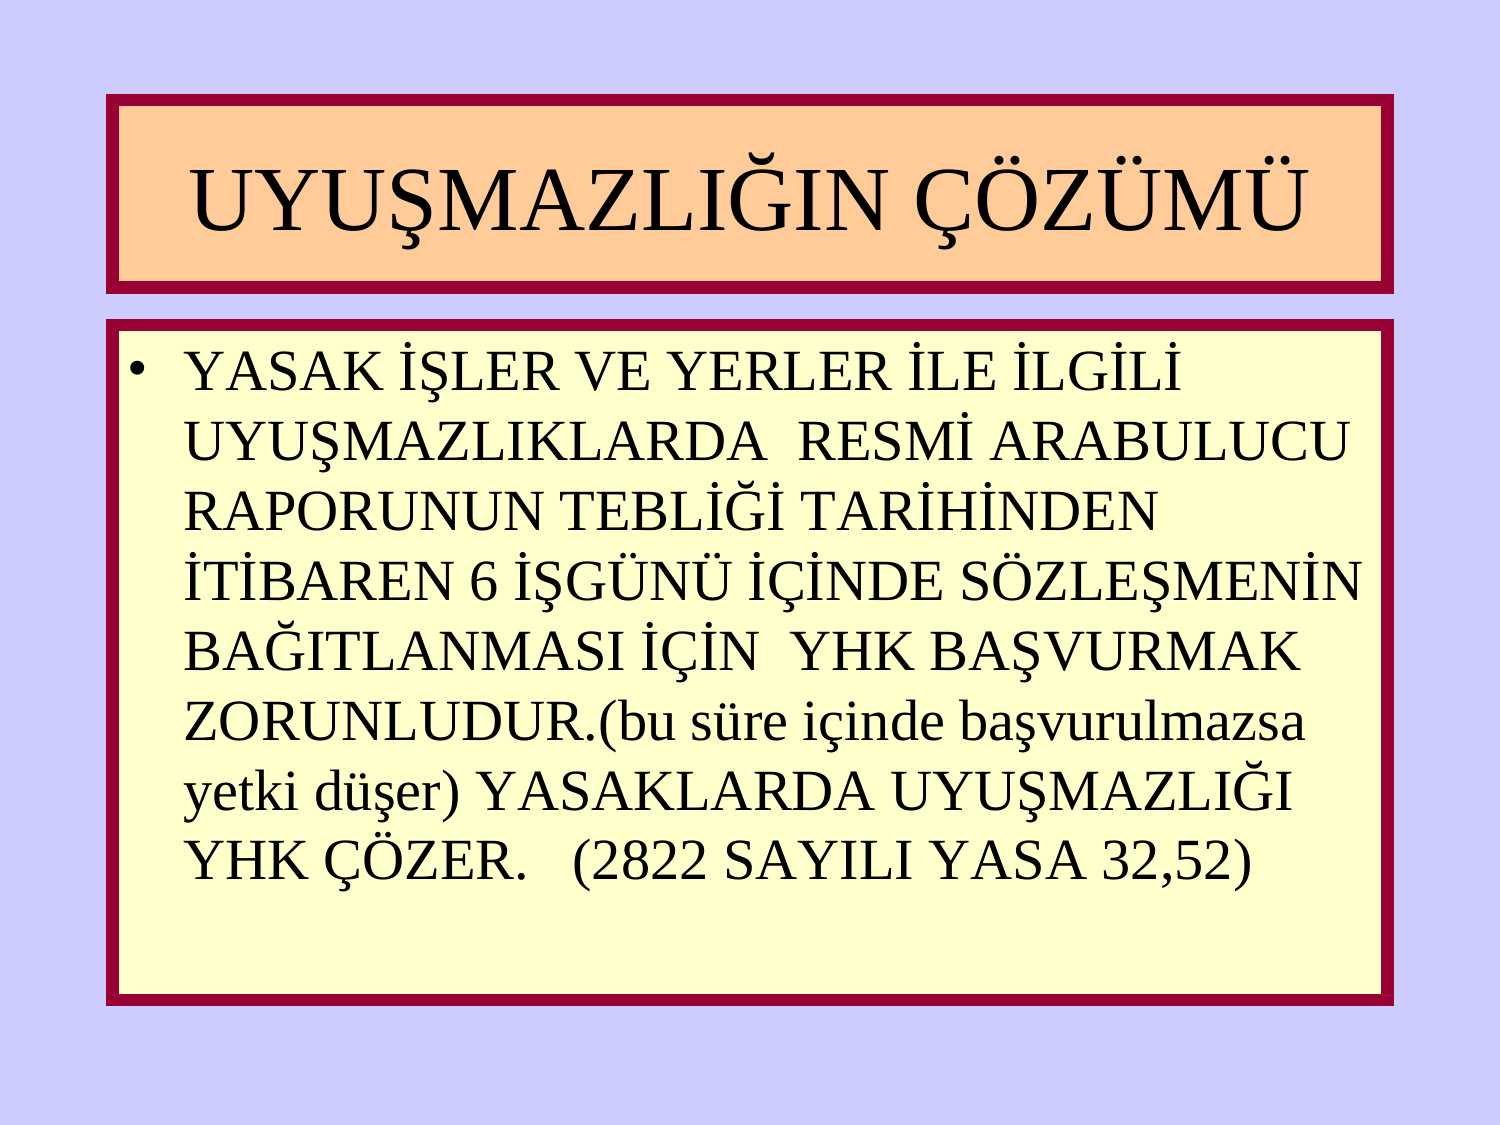

# UYUŞMAZLIĞIN ÇÖZÜMÜ
YASAK İŞLER VE YERLER İLE İLGİLİ UYUŞMAZLIKLARDA RESMİ ARABULUCU RAPORUNUN TEBLİĞİ TARİHİNDEN İTİBAREN 6 İŞGÜNÜ İÇİNDE SÖZLEŞMENİN BAĞITLANMASI İÇİN YHK BAŞVURMAK ZORUNLUDUR.(bu süre içinde başvurulmazsa yetki düşer) YASAKLARDA UYUŞMAZLIĞI YHK ÇÖZER. (2822 SAYILI YASA 32,52)